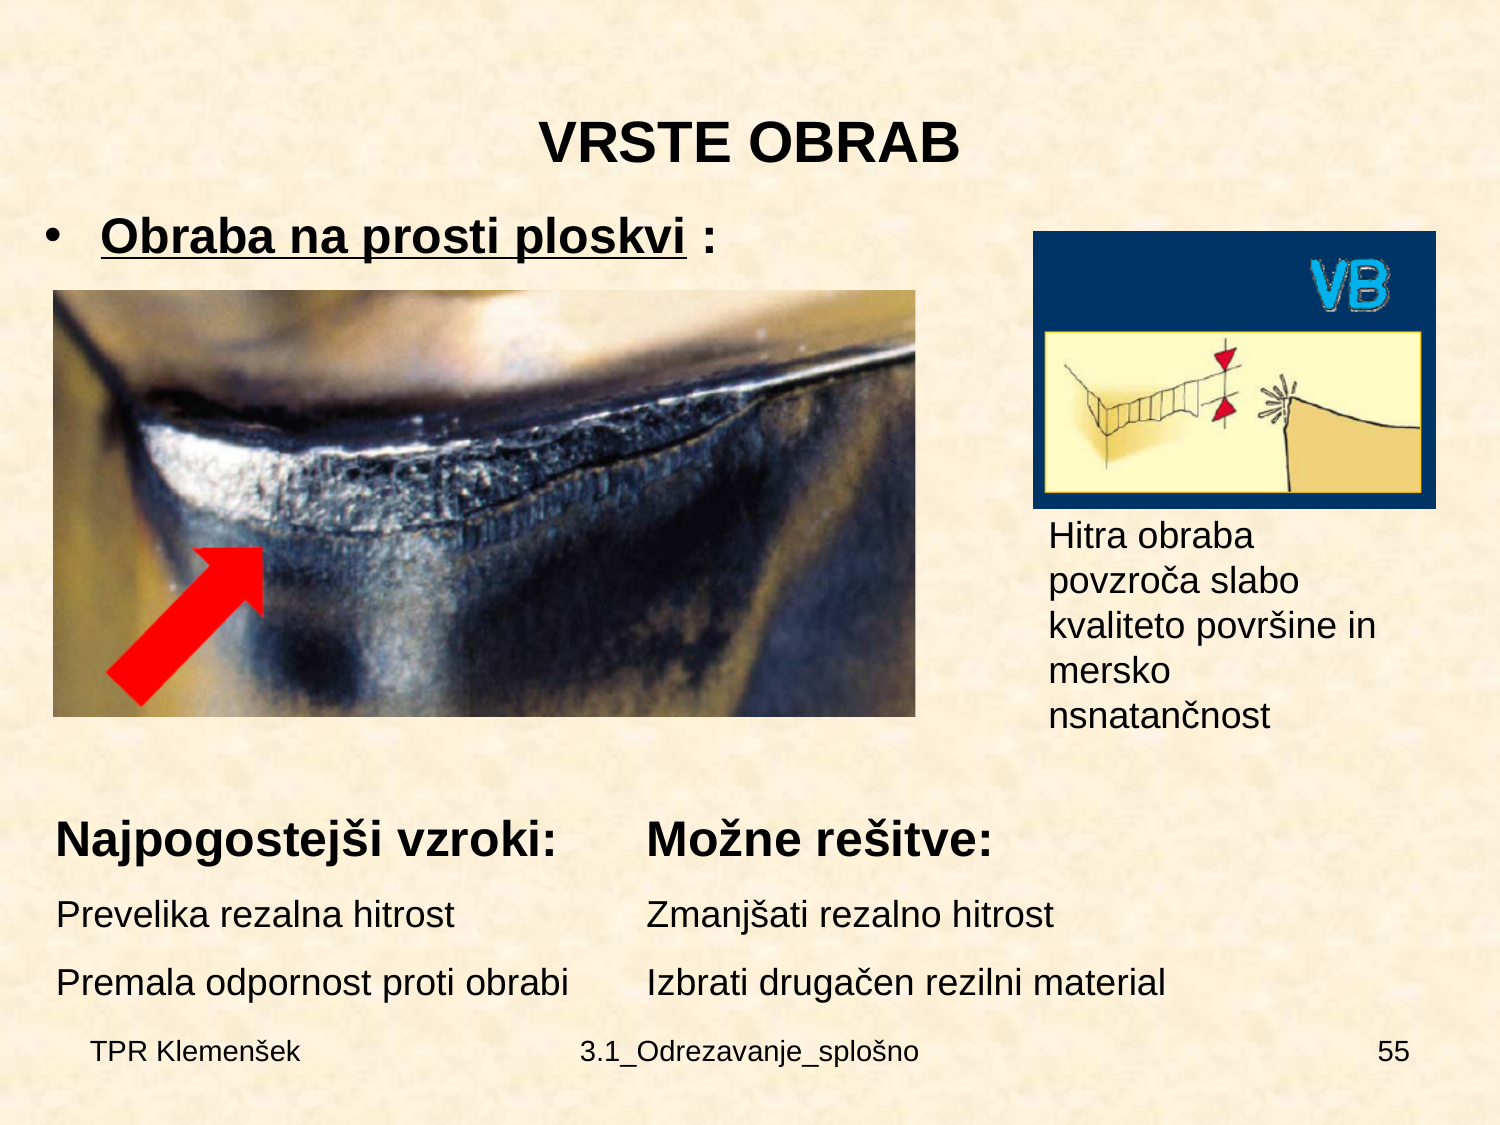

# VRSTE OBRAB
Obraba na prosti ploskvi :
Hitra obraba povzroča slabo kvaliteto površine in mersko nsnatančnost
Najpogostejši vzroki:
Prevelika rezalna hitrost
Premala odpornost proti obrabi
Možne rešitve:
Zmanjšati rezalno hitrost
Izbrati drugačen rezilni material
TPR Klemenšek
3.1_Odrezavanje_splošno